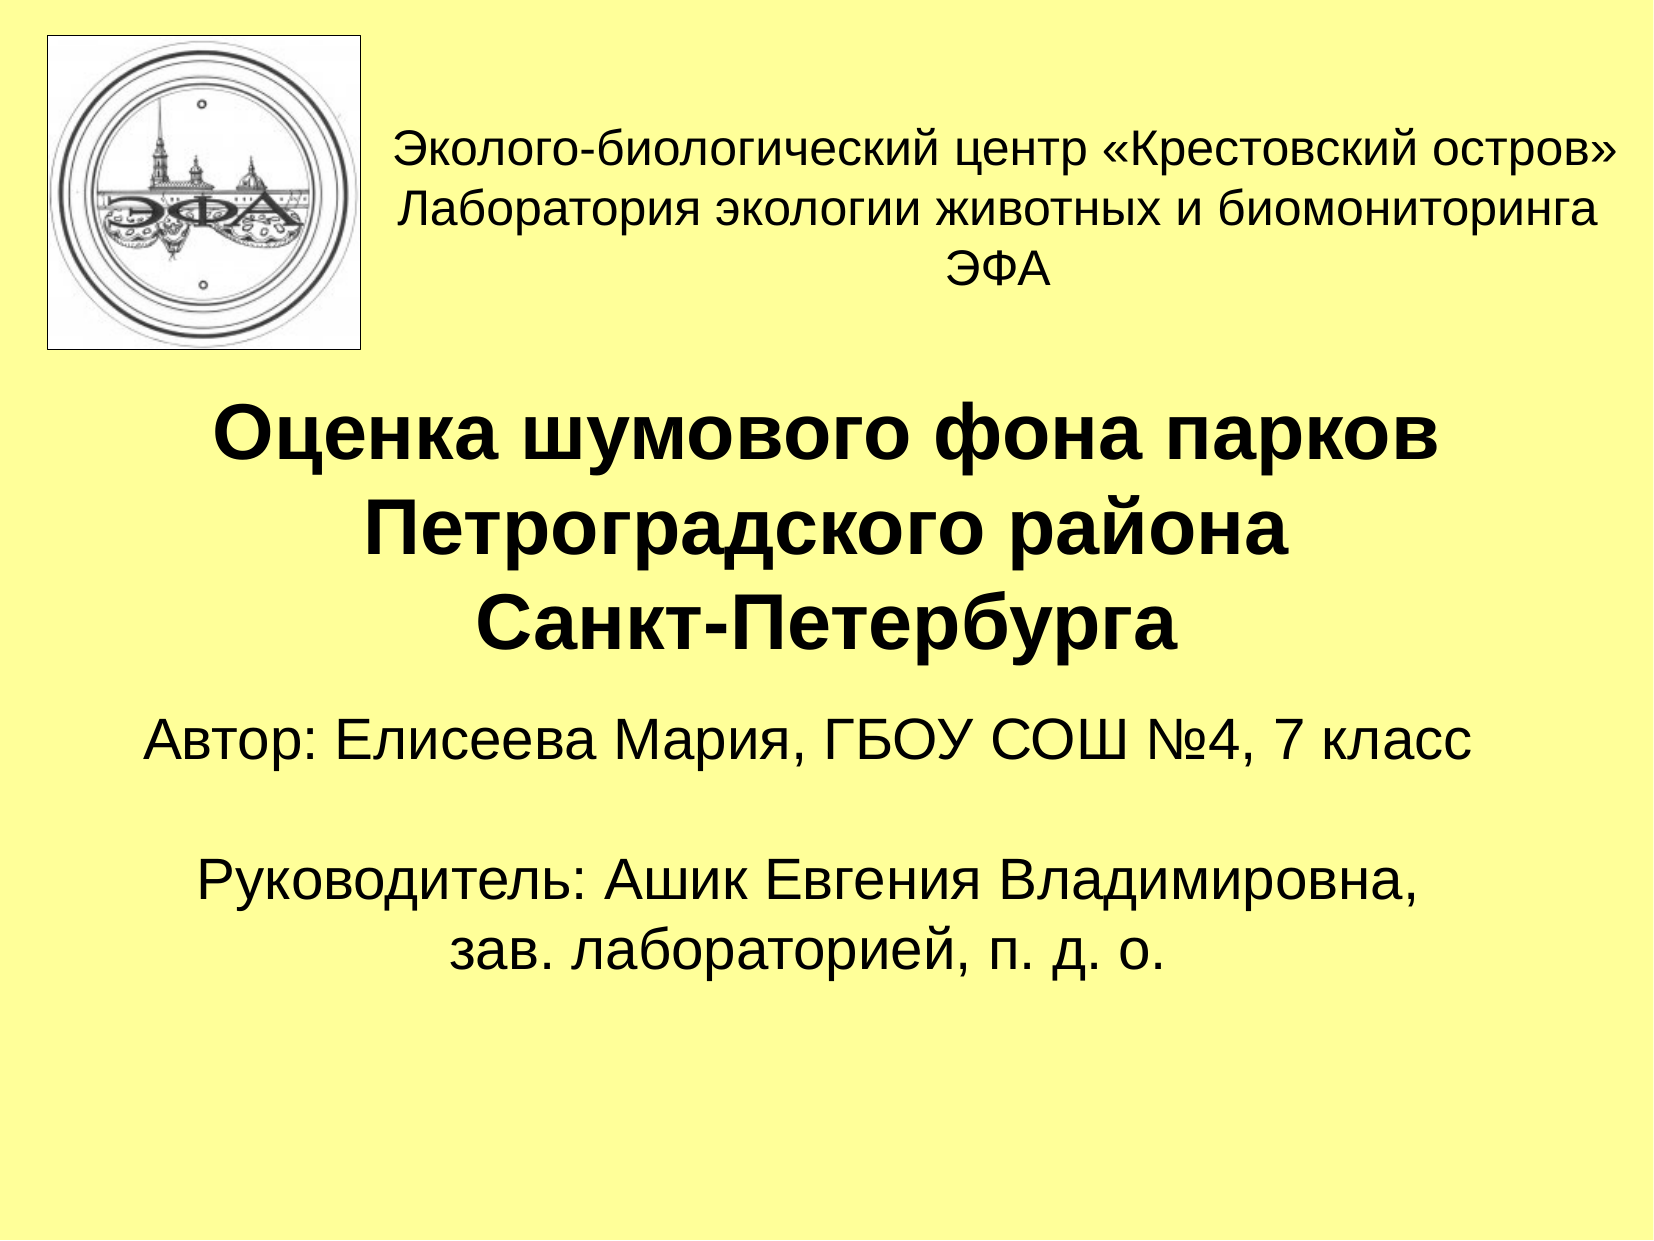

Эколого-биологический центр «Крестовский остров»
Лаборатория экологии животных и биомониторинга ЭФА
Оценка шумового фона парков Петроградского района
Санкт-Петербурга
Автор: Елисеева Мария, ГБОУ СОШ №4, 7 класс
Руководитель: Ашик Евгения Владимировна,
зав. лабораторией, п. д. о.